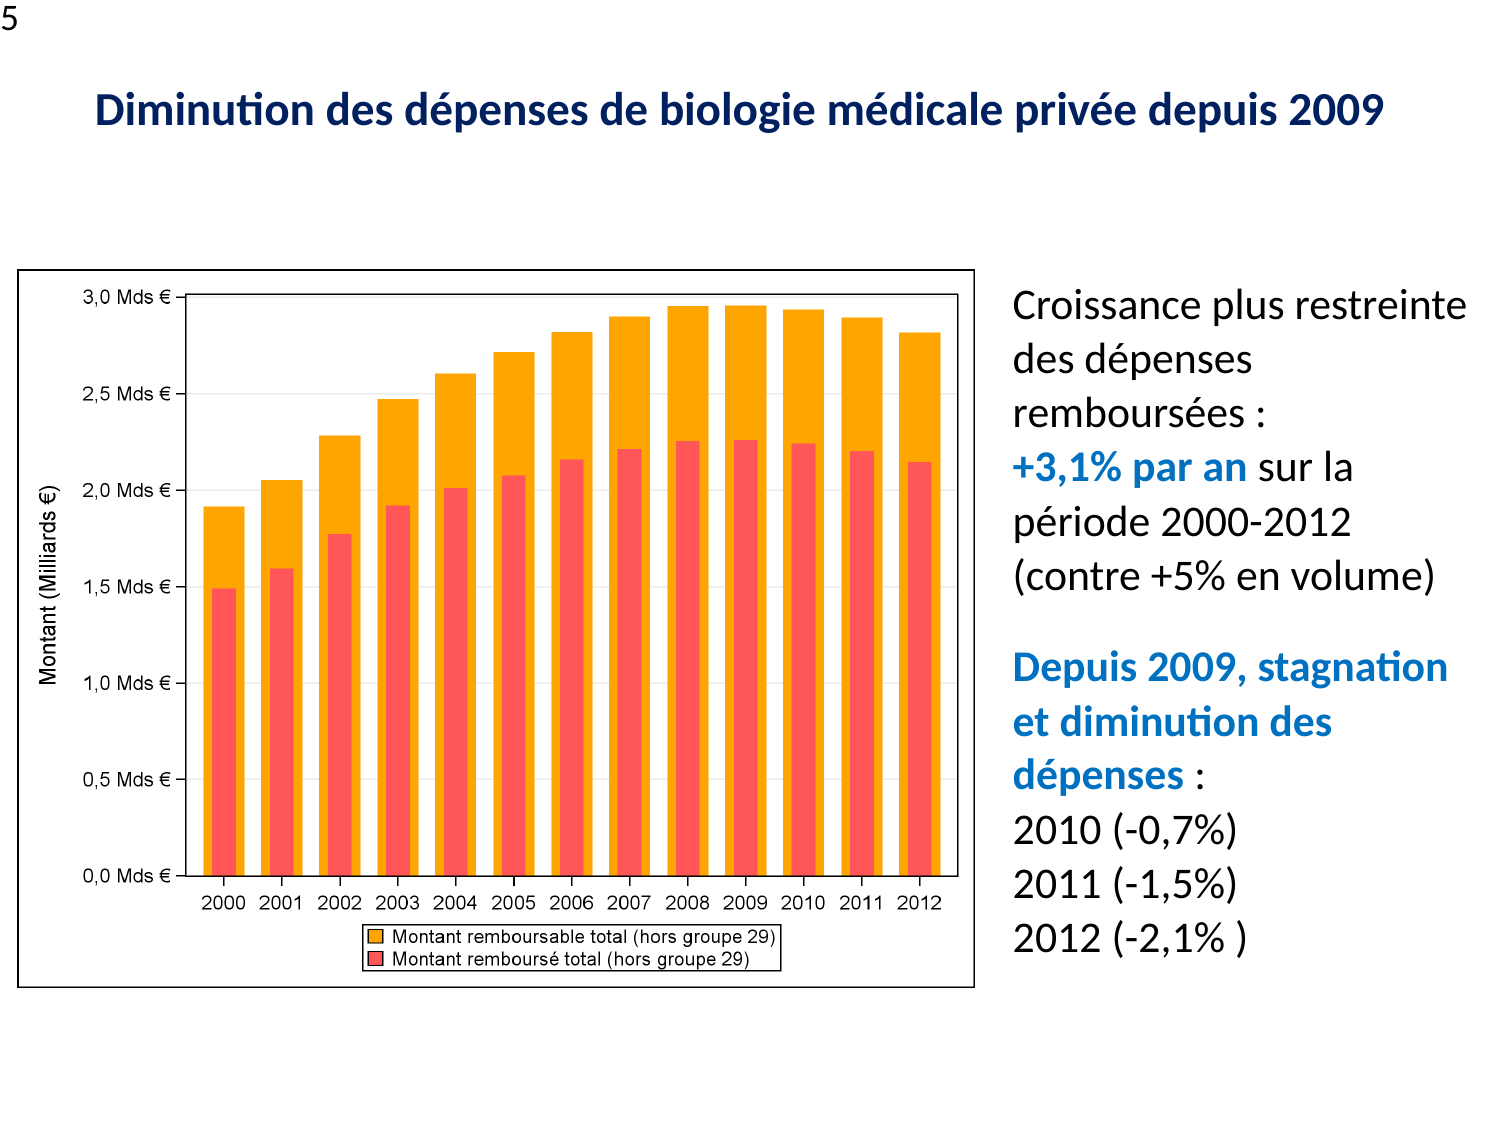

# Diminution des dépenses de biologie médicale privée depuis 2009
Croissance plus restreinte des dépenses remboursées :
+3,1% par an sur la période 2000-2012 (contre +5% en volume)
Depuis 2009, stagnation et diminution des dépenses :
2010 (-0,7%)
2011 (-1,5%)
2012 (-2,1% )